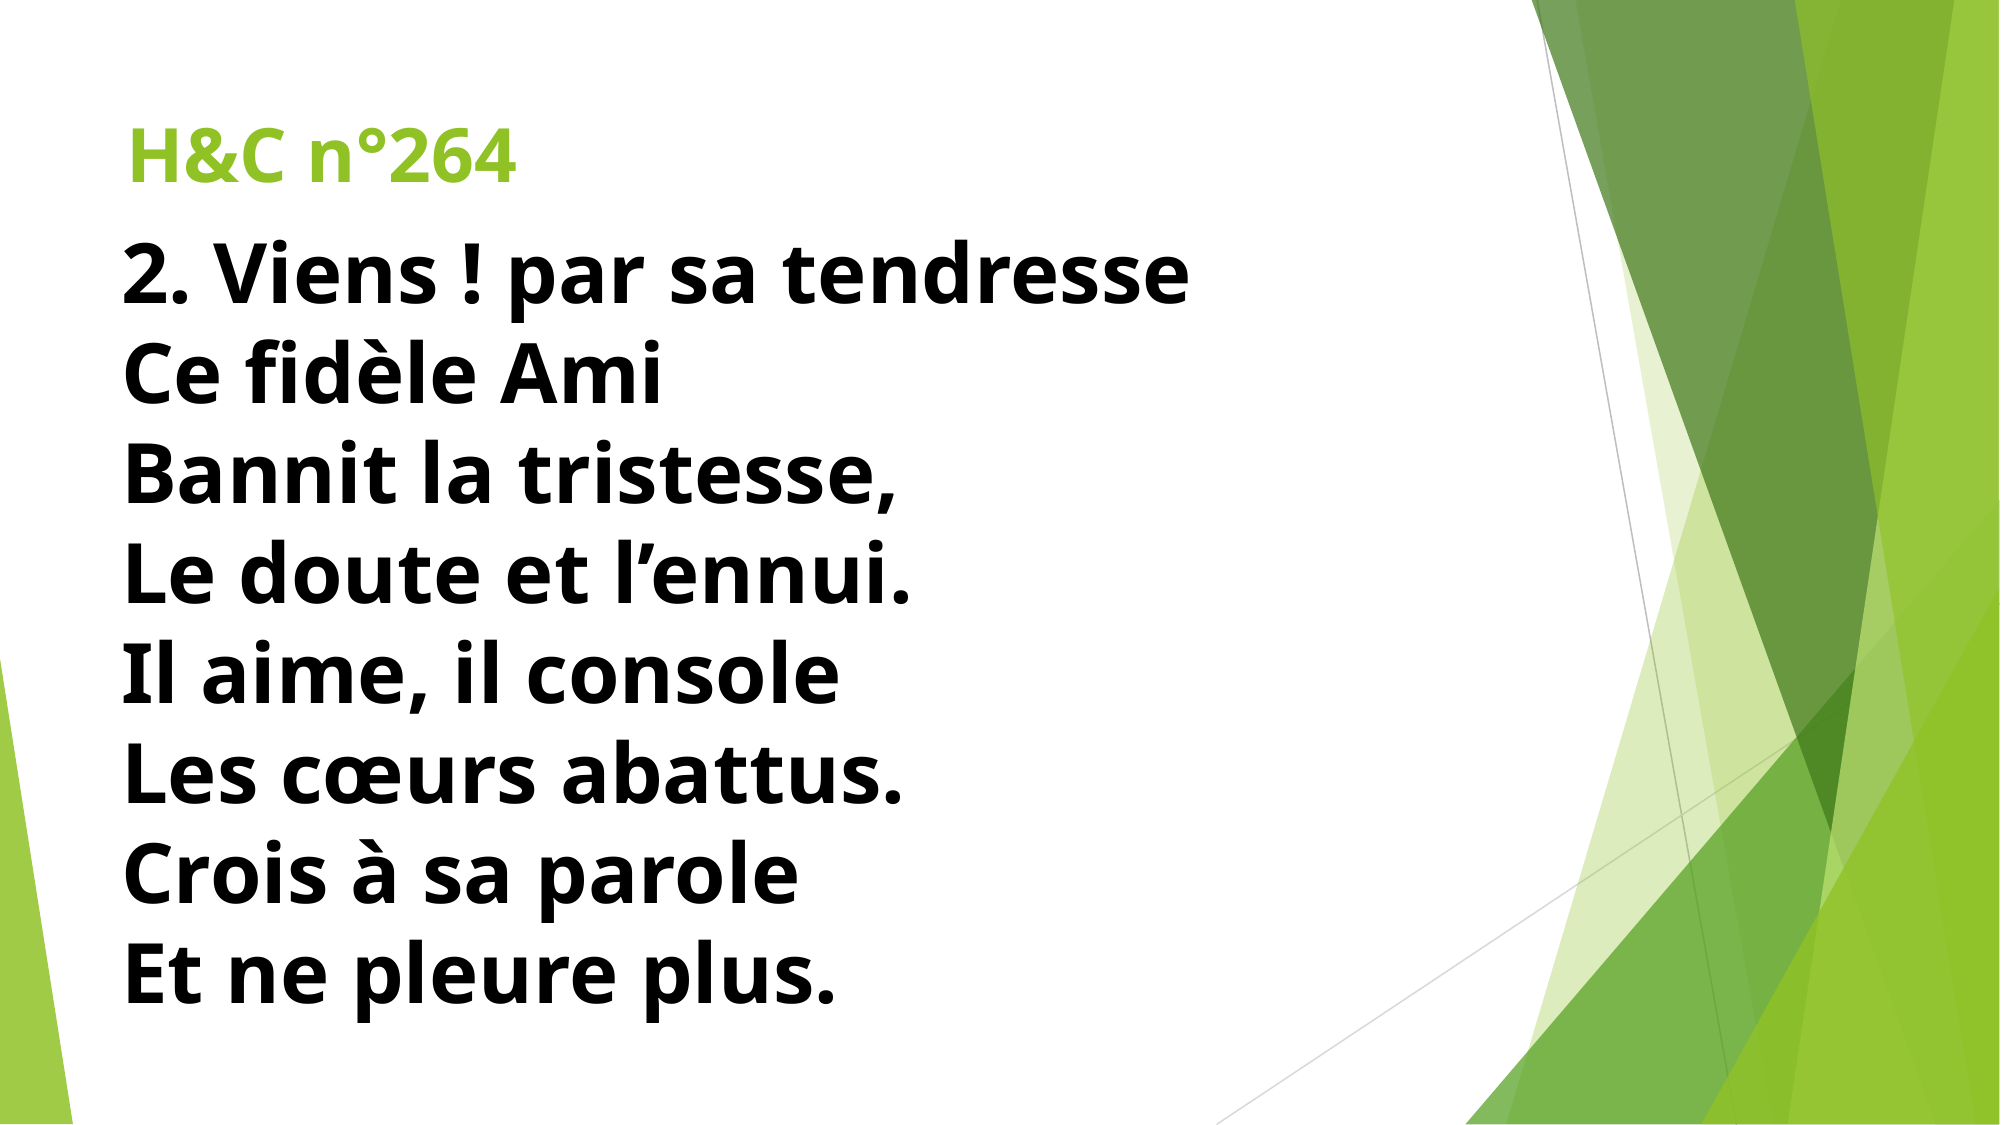

H&C n°264
2. Viens ! par sa tendresse
Ce fidèle Ami
Bannit la tristesse,
Le doute et l’ennui.
Il aime, il console
Les cœurs abattus.
Crois à sa parole
Et ne pleure plus.